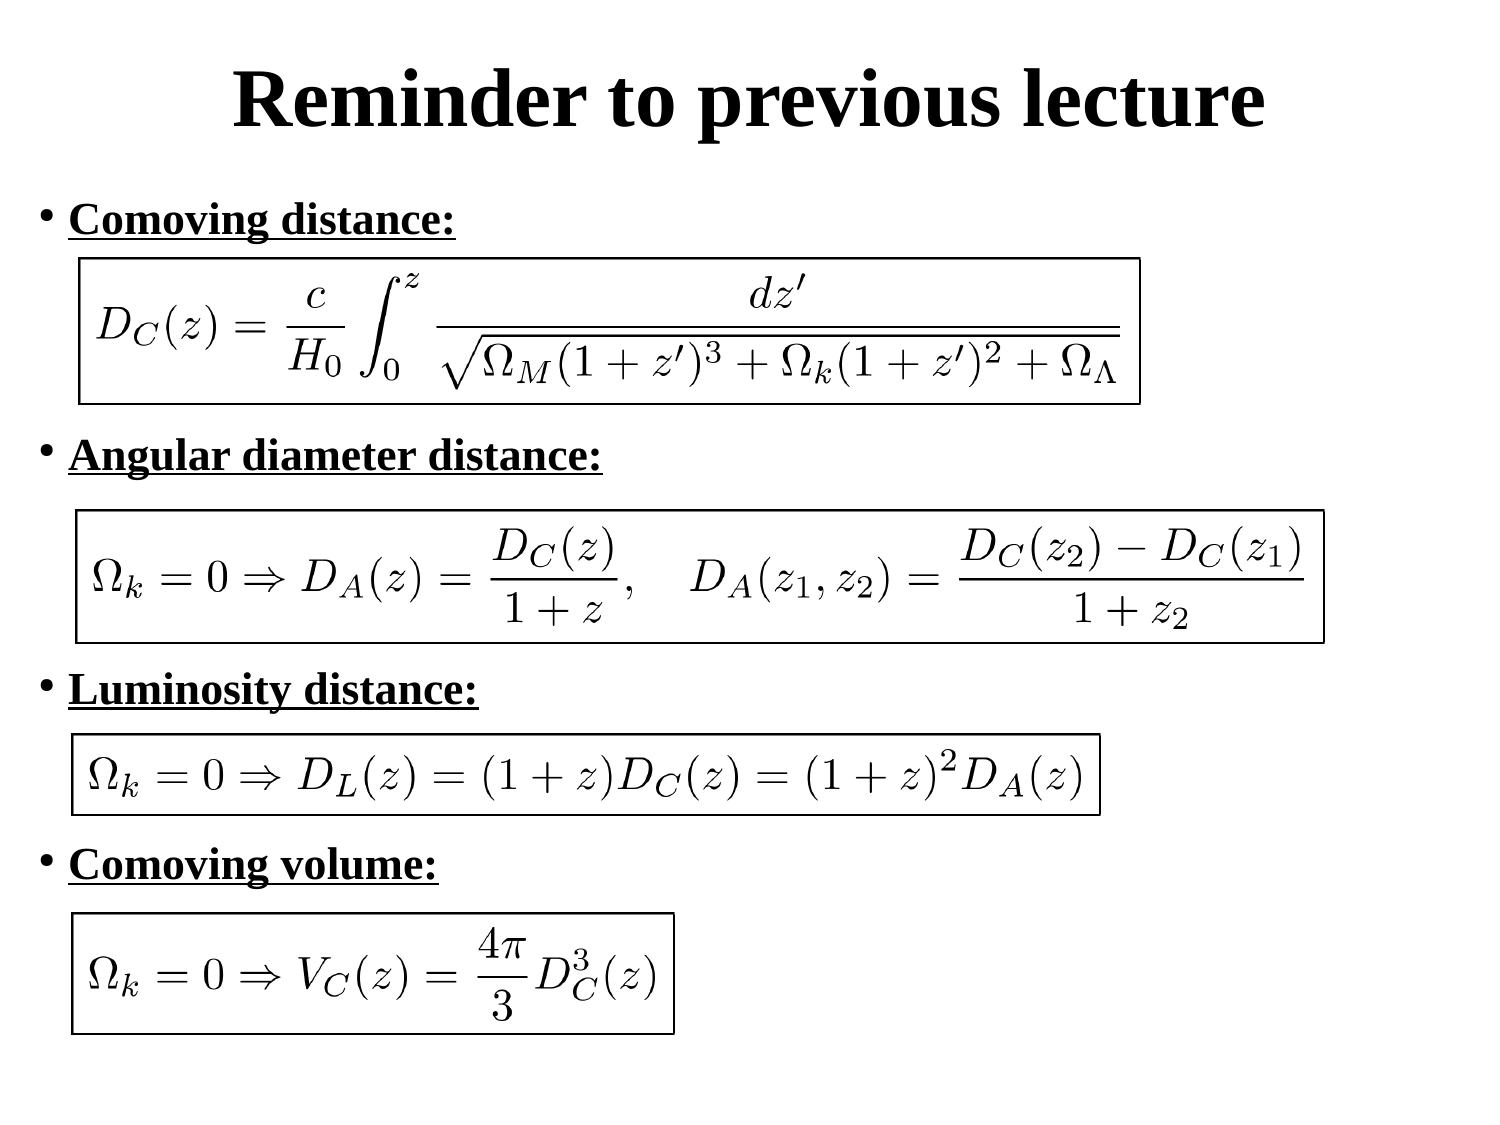

# Reminder to previous lecture
Comoving distance:
Angular diameter distance:
Luminosity distance:
Comoving volume: